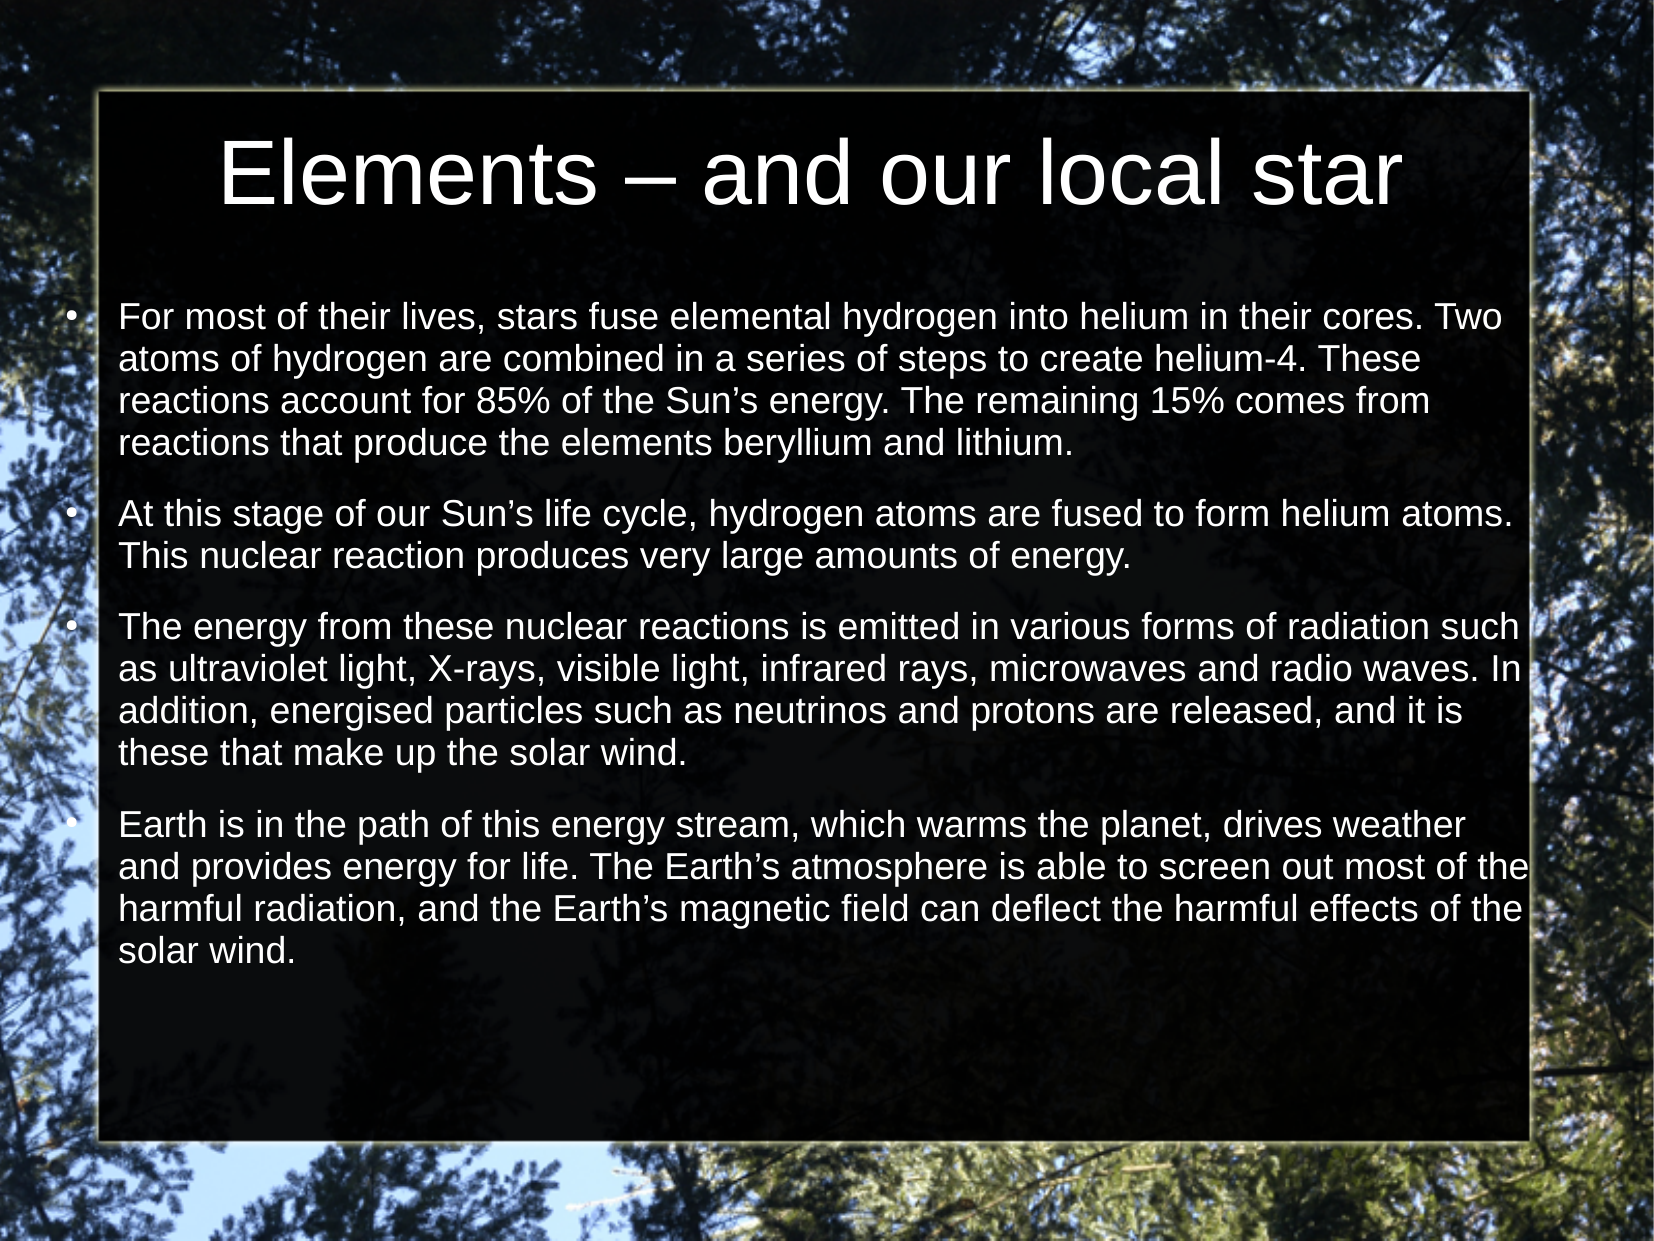

# Elements – and our local star
For most of their lives, stars fuse elemental hydrogen into helium in their cores. Two atoms of hydrogen are combined in a series of steps to create helium-4. These reactions account for 85% of the Sun’s energy. The remaining 15% comes from reactions that produce the elements beryllium and lithium.
At this stage of our Sun’s life cycle, hydrogen atoms are fused to form helium atoms. This nuclear reaction produces very large amounts of energy.
The energy from these nuclear reactions is emitted in various forms of radiation such as ultraviolet light, X-rays, visible light, infrared rays, microwaves and radio waves. In addition, energised particles such as neutrinos and protons are released, and it is these that make up the solar wind.
Earth is in the path of this energy stream, which warms the planet, drives weather and provides energy for life. The Earth’s atmosphere is able to screen out most of the harmful radiation, and the Earth’s magnetic field can deflect the harmful effects of the solar wind.